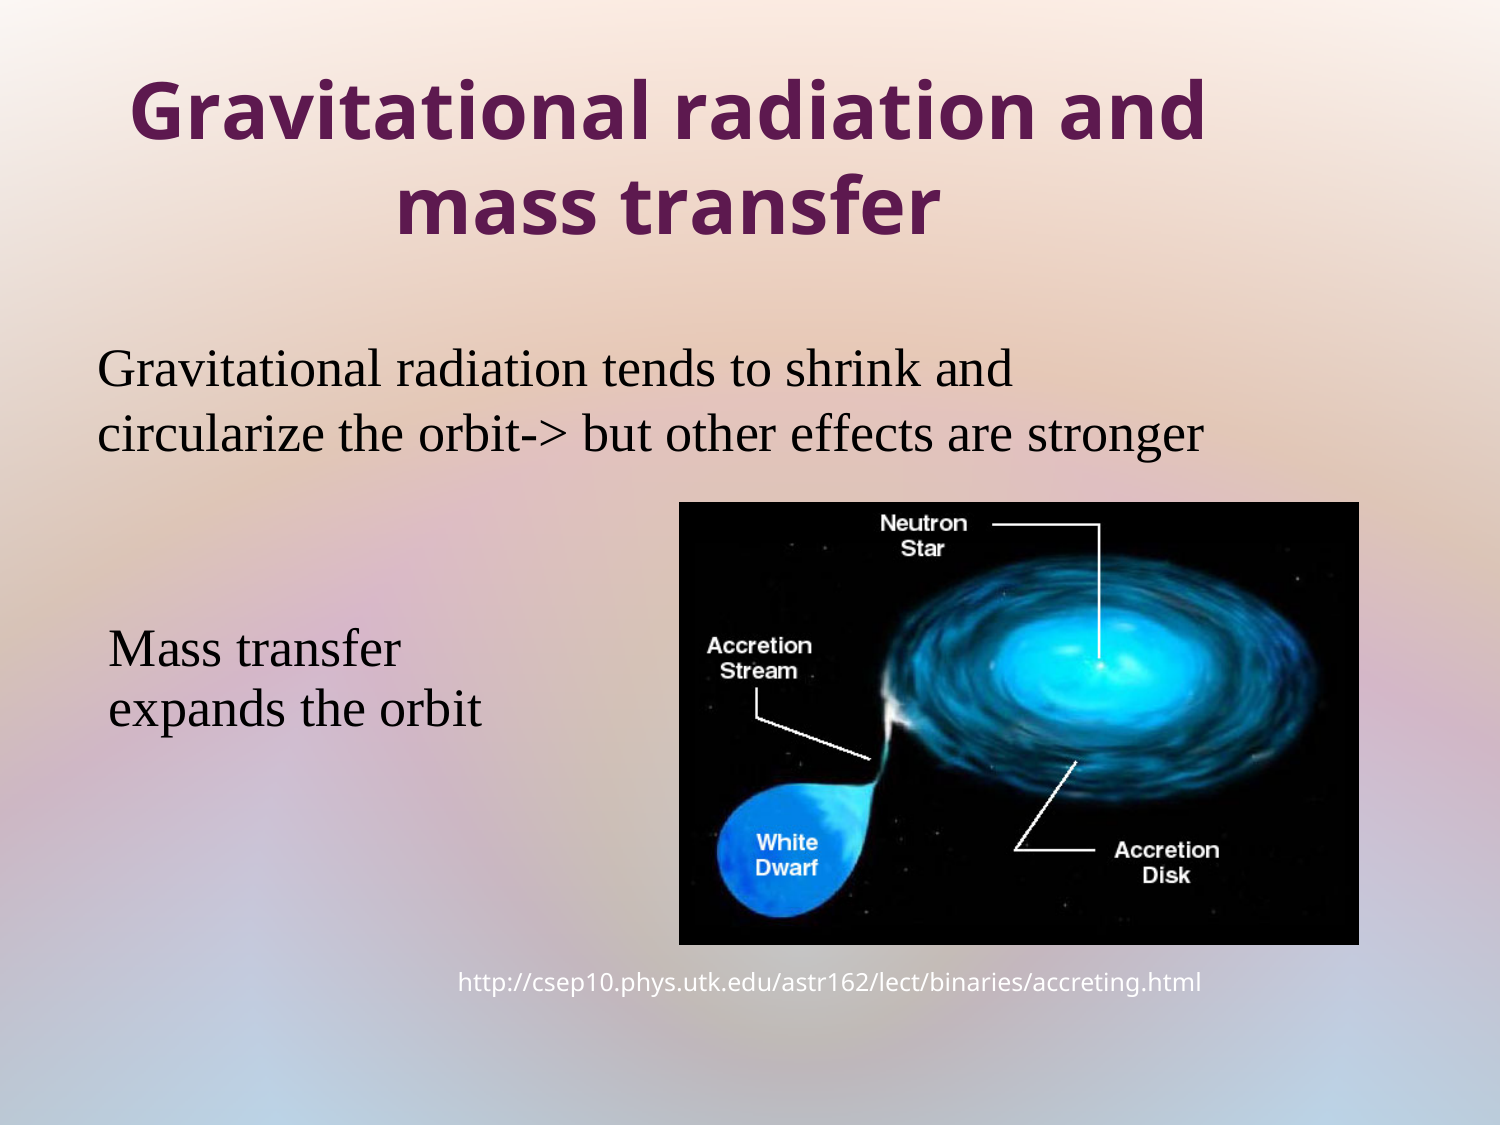

# Gravitational radiation and mass transfer
Gravitational radiation tends to shrink and circularize the orbit-> but other effects are stronger
Mass transfer expands the orbit
http://csep10.phys.utk.edu/astr162/lect/binaries/accreting.html